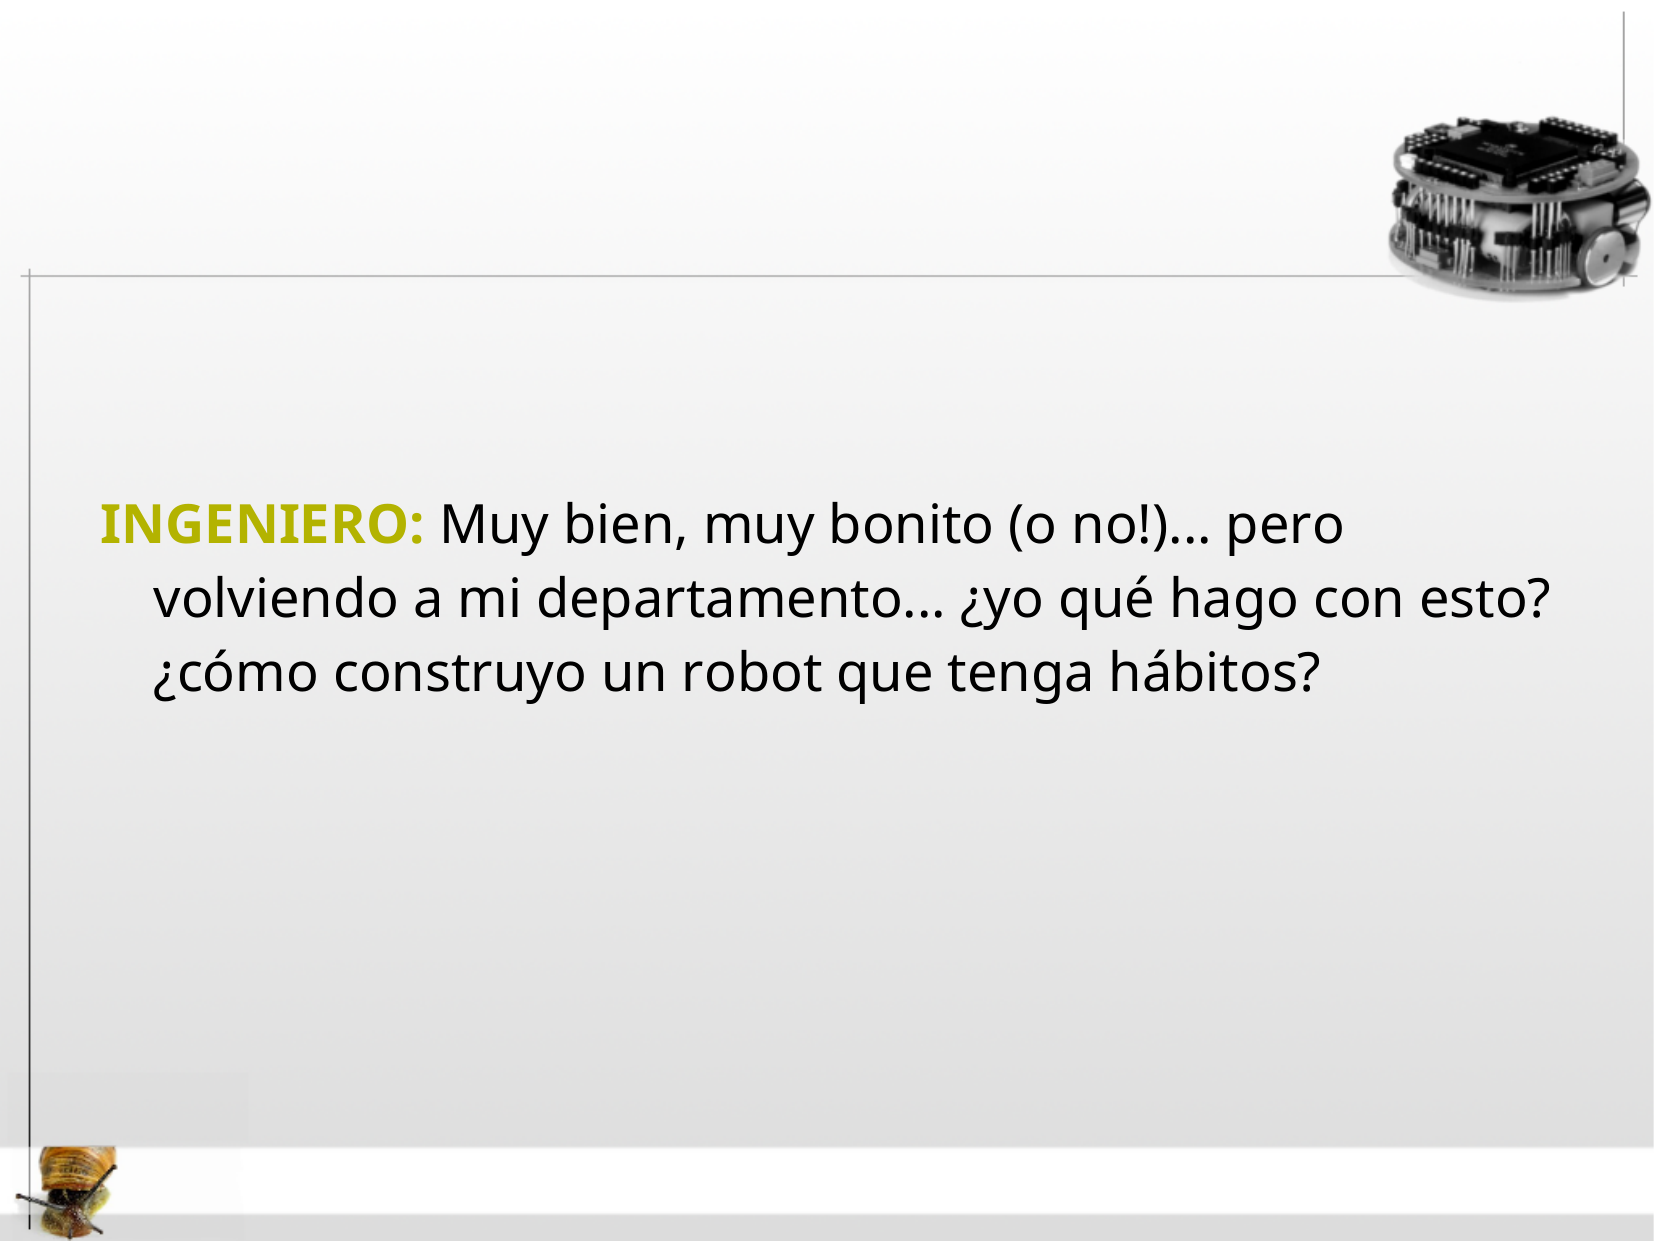

# INGENIERO: Muy bien, muy bonito (o no!)... pero volviendo a mi departamento... ¿yo qué hago con esto? ¿cómo construyo un robot que tenga hábitos?